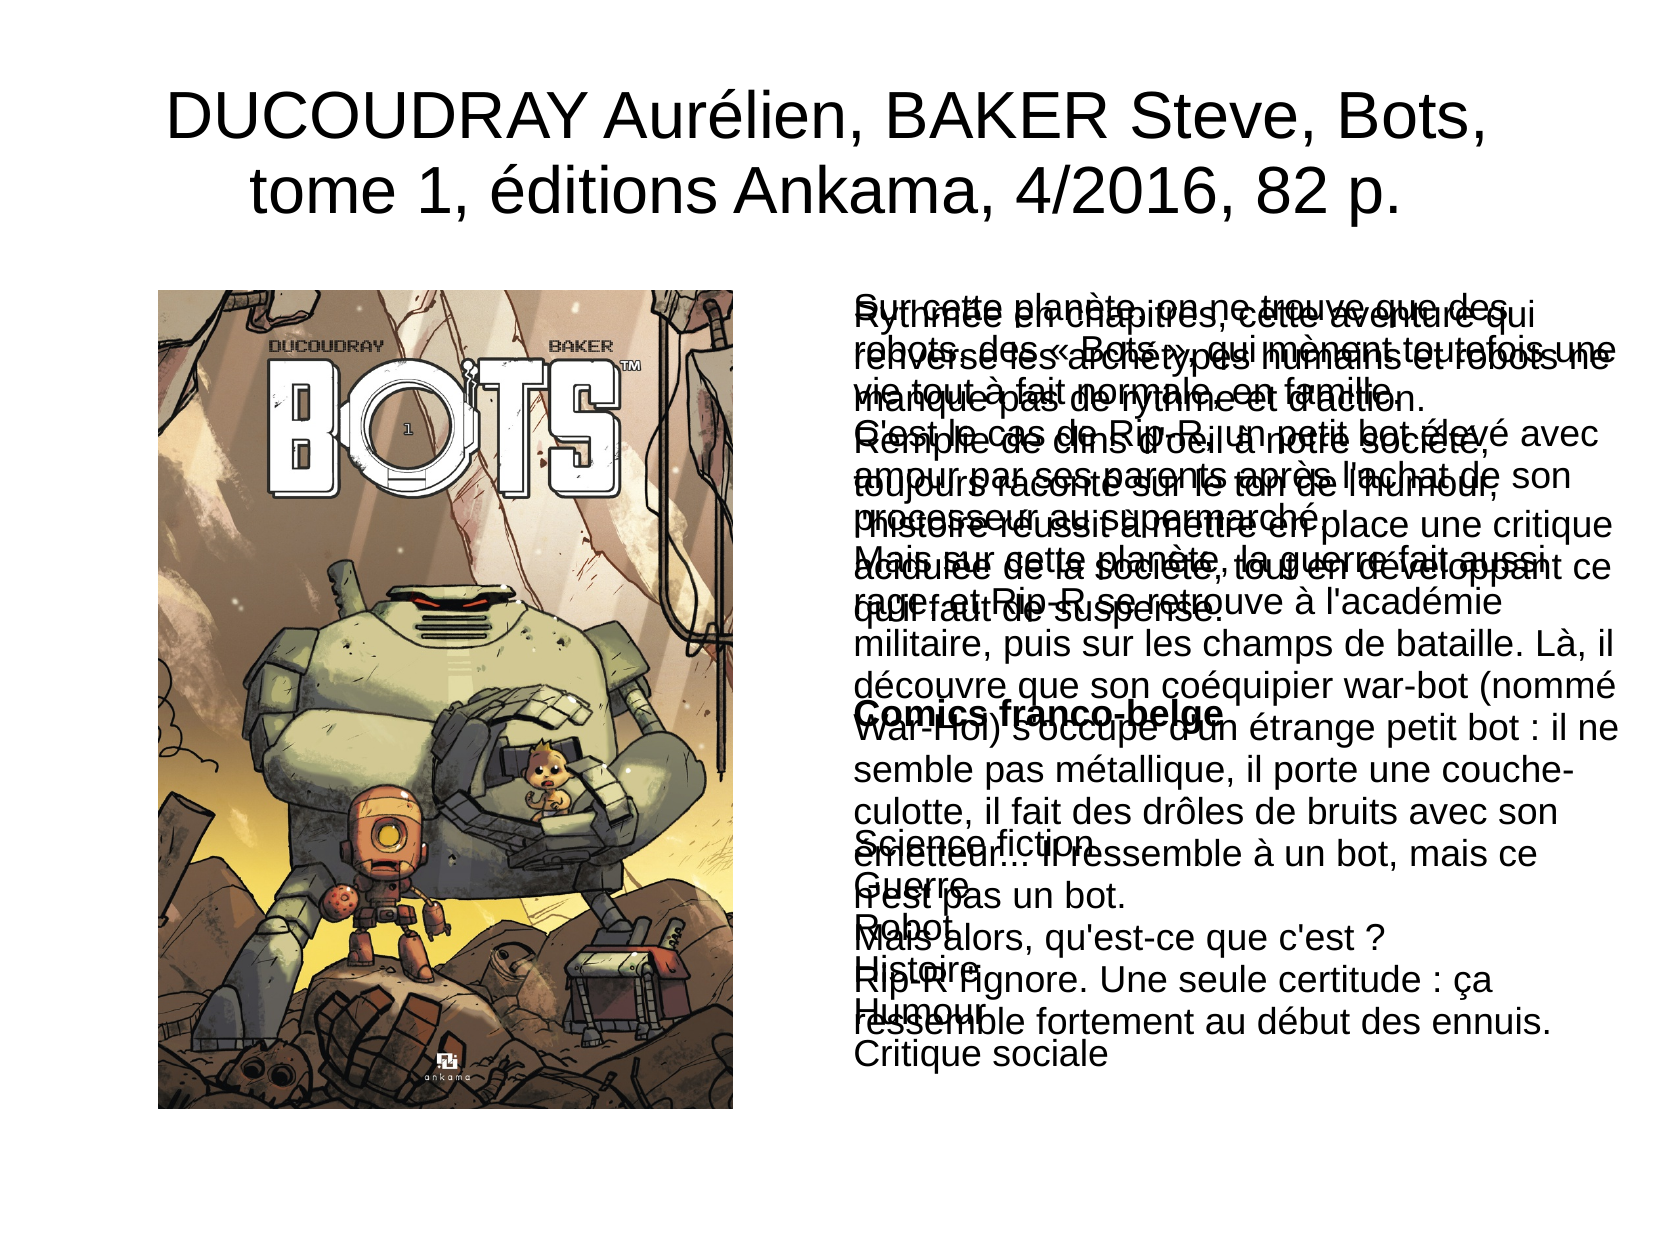

# DUCOUDRAY Aurélien, BAKER Steve, Bots, tome 1, éditions Ankama, 4/2016, 82 p.
Sur cette planète, on ne trouve que des robots, des « Bots », qui mènent toutefois une vie tout à fait normale, en famille.
C'est le cas de Rip-R, un petit bot élevé avec amour par ses parents après l'achat de son processeur au supermarché.
Mais sur cette planète, la guerre fait aussi rage, et Rip-R se retrouve à l'académie militaire, puis sur les champs de bataille. Là, il découvre que son coéquipier war-bot (nommé War-Hol) s'occupe d'un étrange petit bot : il ne semble pas métallique, il porte une couche-culotte, il fait des drôles de bruits avec son émetteur... Il ressemble à un bot, mais ce n'est pas un bot.
Mais alors, qu'est-ce que c'est ?
Rip-R l'ignore. Une seule certitude : ça ressemble fortement au début des ennuis.
Rythmée en chapitres, cette aventure qui renverse les archétypes humains et robots ne manque pas de rythme et d'action.
Remplie de clins d'oeil à notre société, toujours raconté sur le ton de l'humour, l'histoire réussit à mettre en place une critique acidulée de la société, tout en développant ce qu'il faut de suspense.
Comics franco-belge
Science fiction
Guerre
Robot
Histoire
Humour
Critique sociale